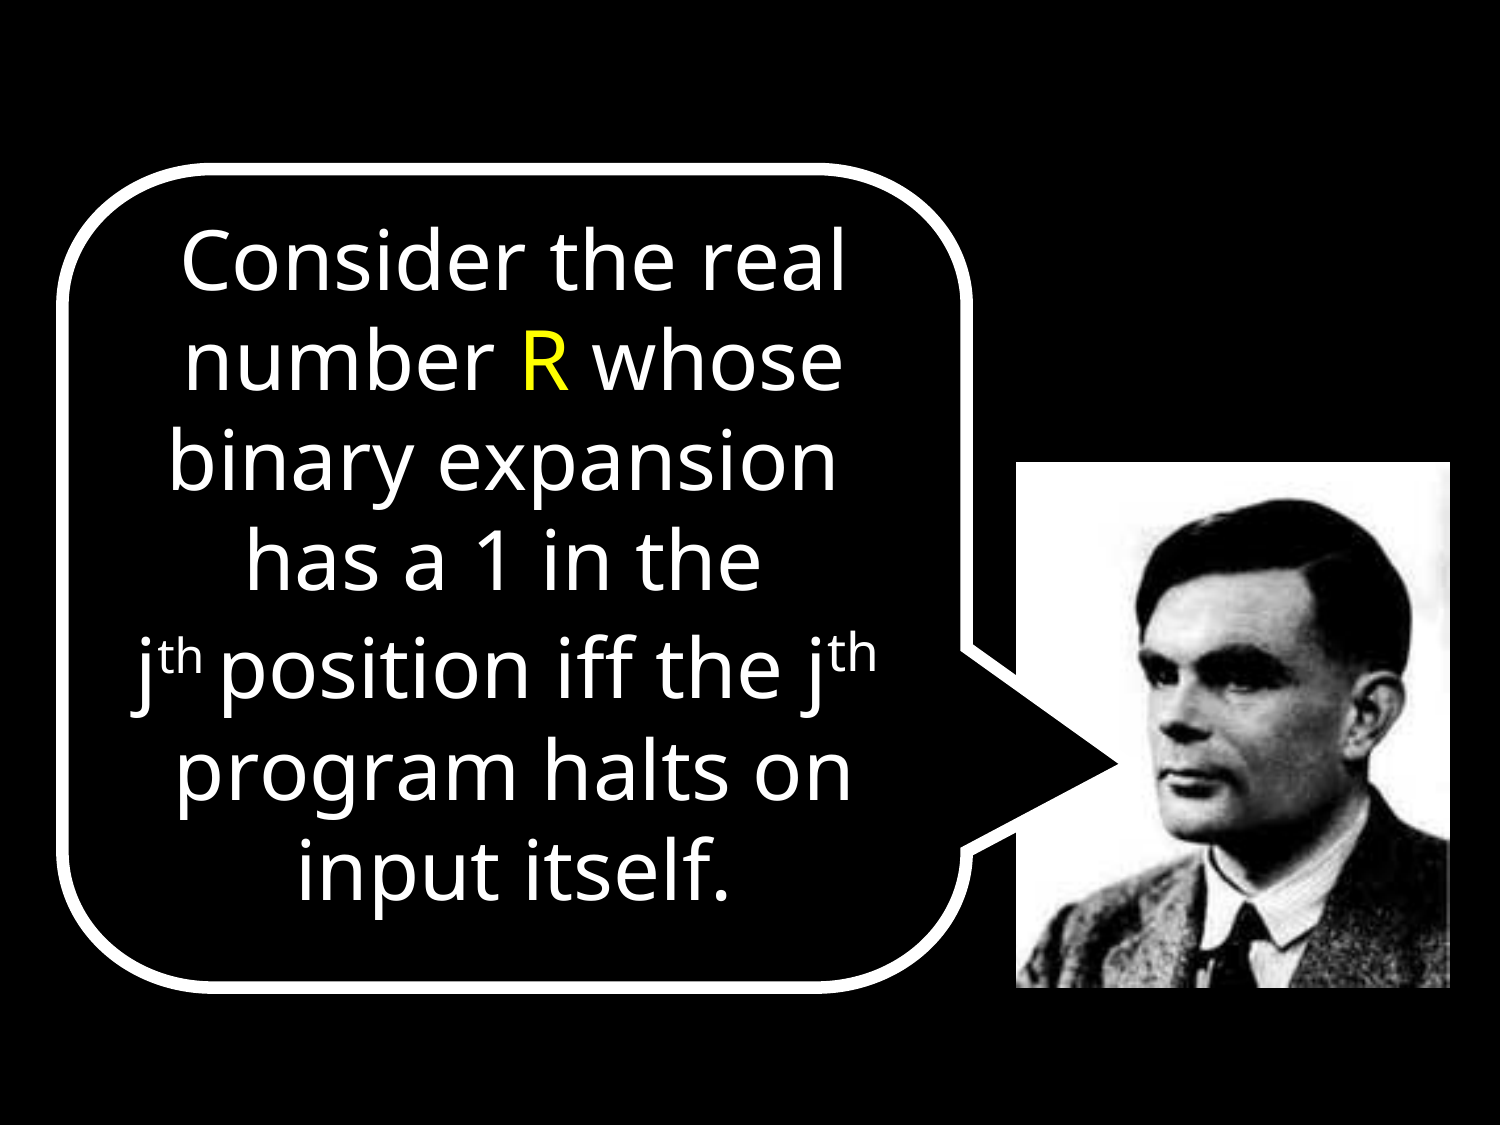

Consider the real number R whose binary expansion
has a 1 in the
jth position iff the jth program halts on input itself.